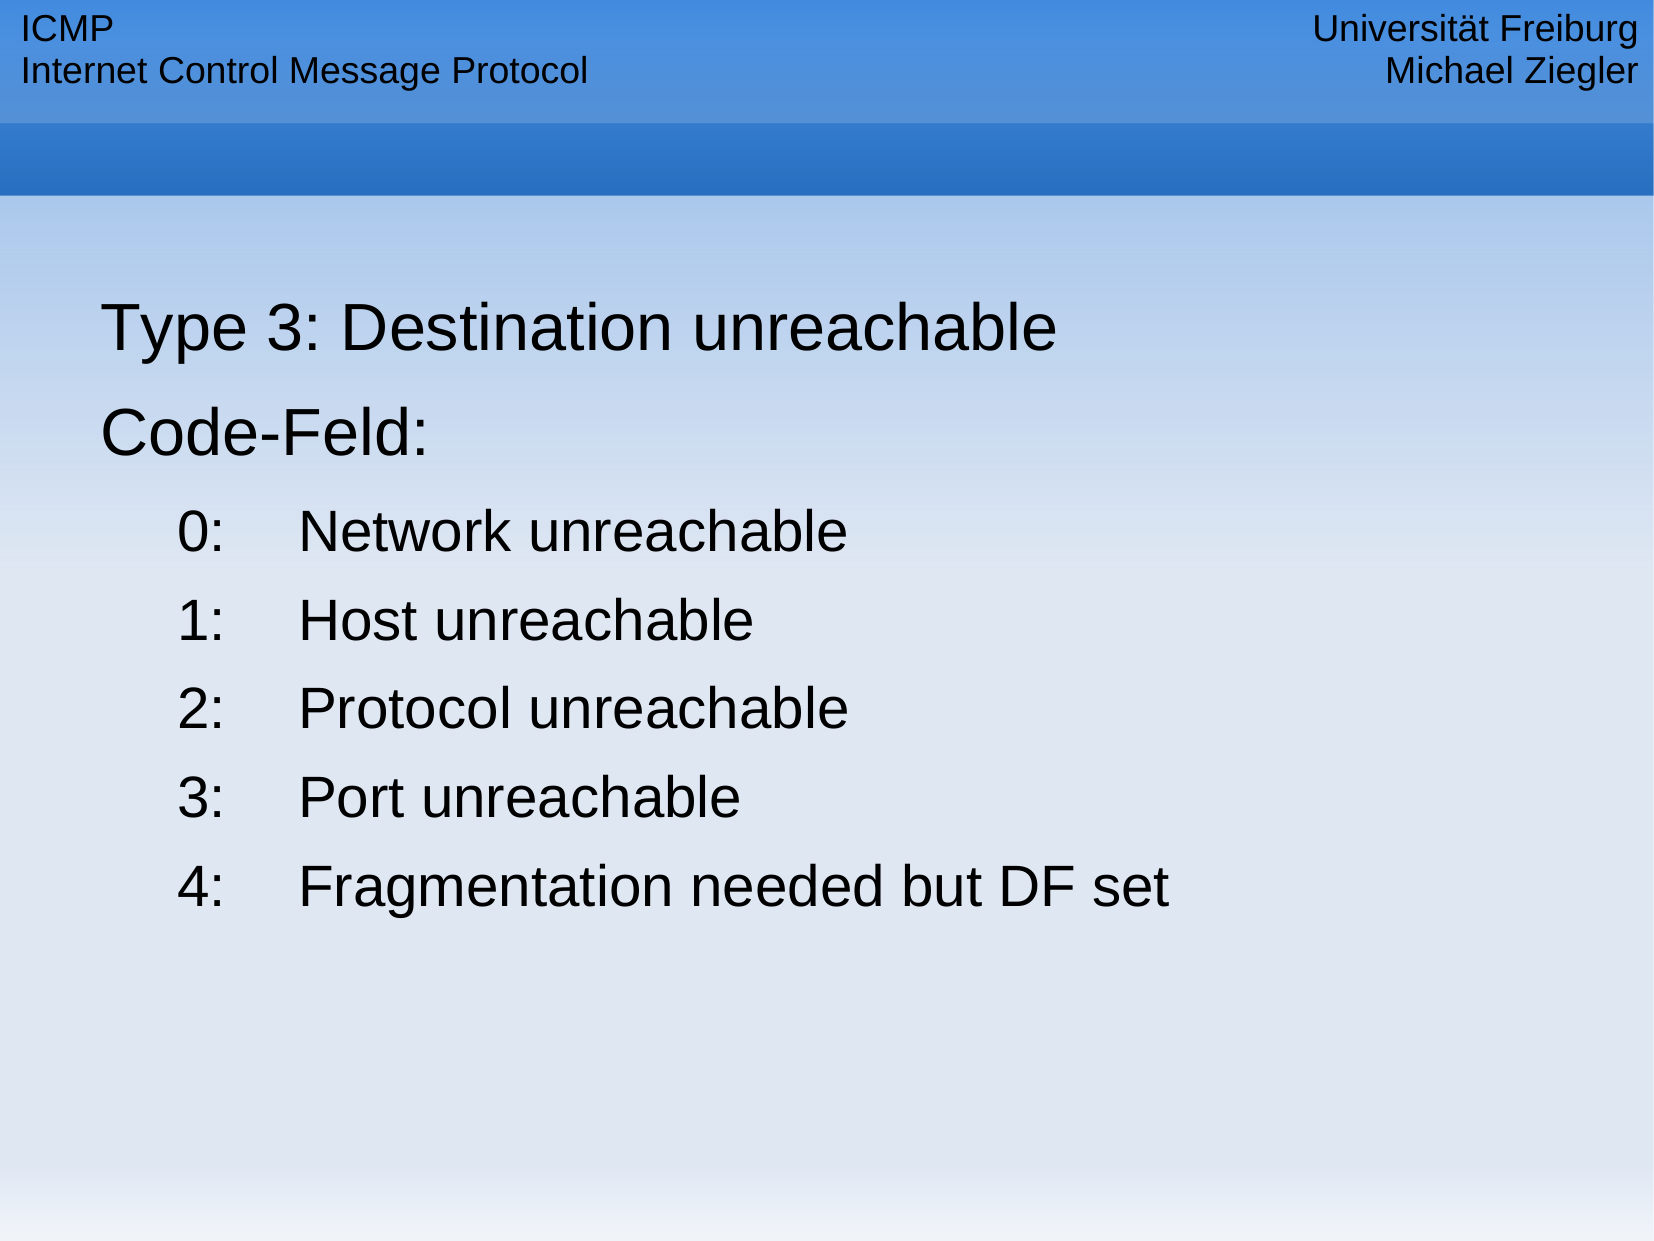

ICMP
Internet Control Message Protocol
Universität Freiburg
Michael Ziegler
# Type 3: Destination unreachable
Code-Feld:
0:	Network unreachable
1:	Host unreachable
2:	Protocol unreachable
3:	Port unreachable
4:	Fragmentation needed but DF set